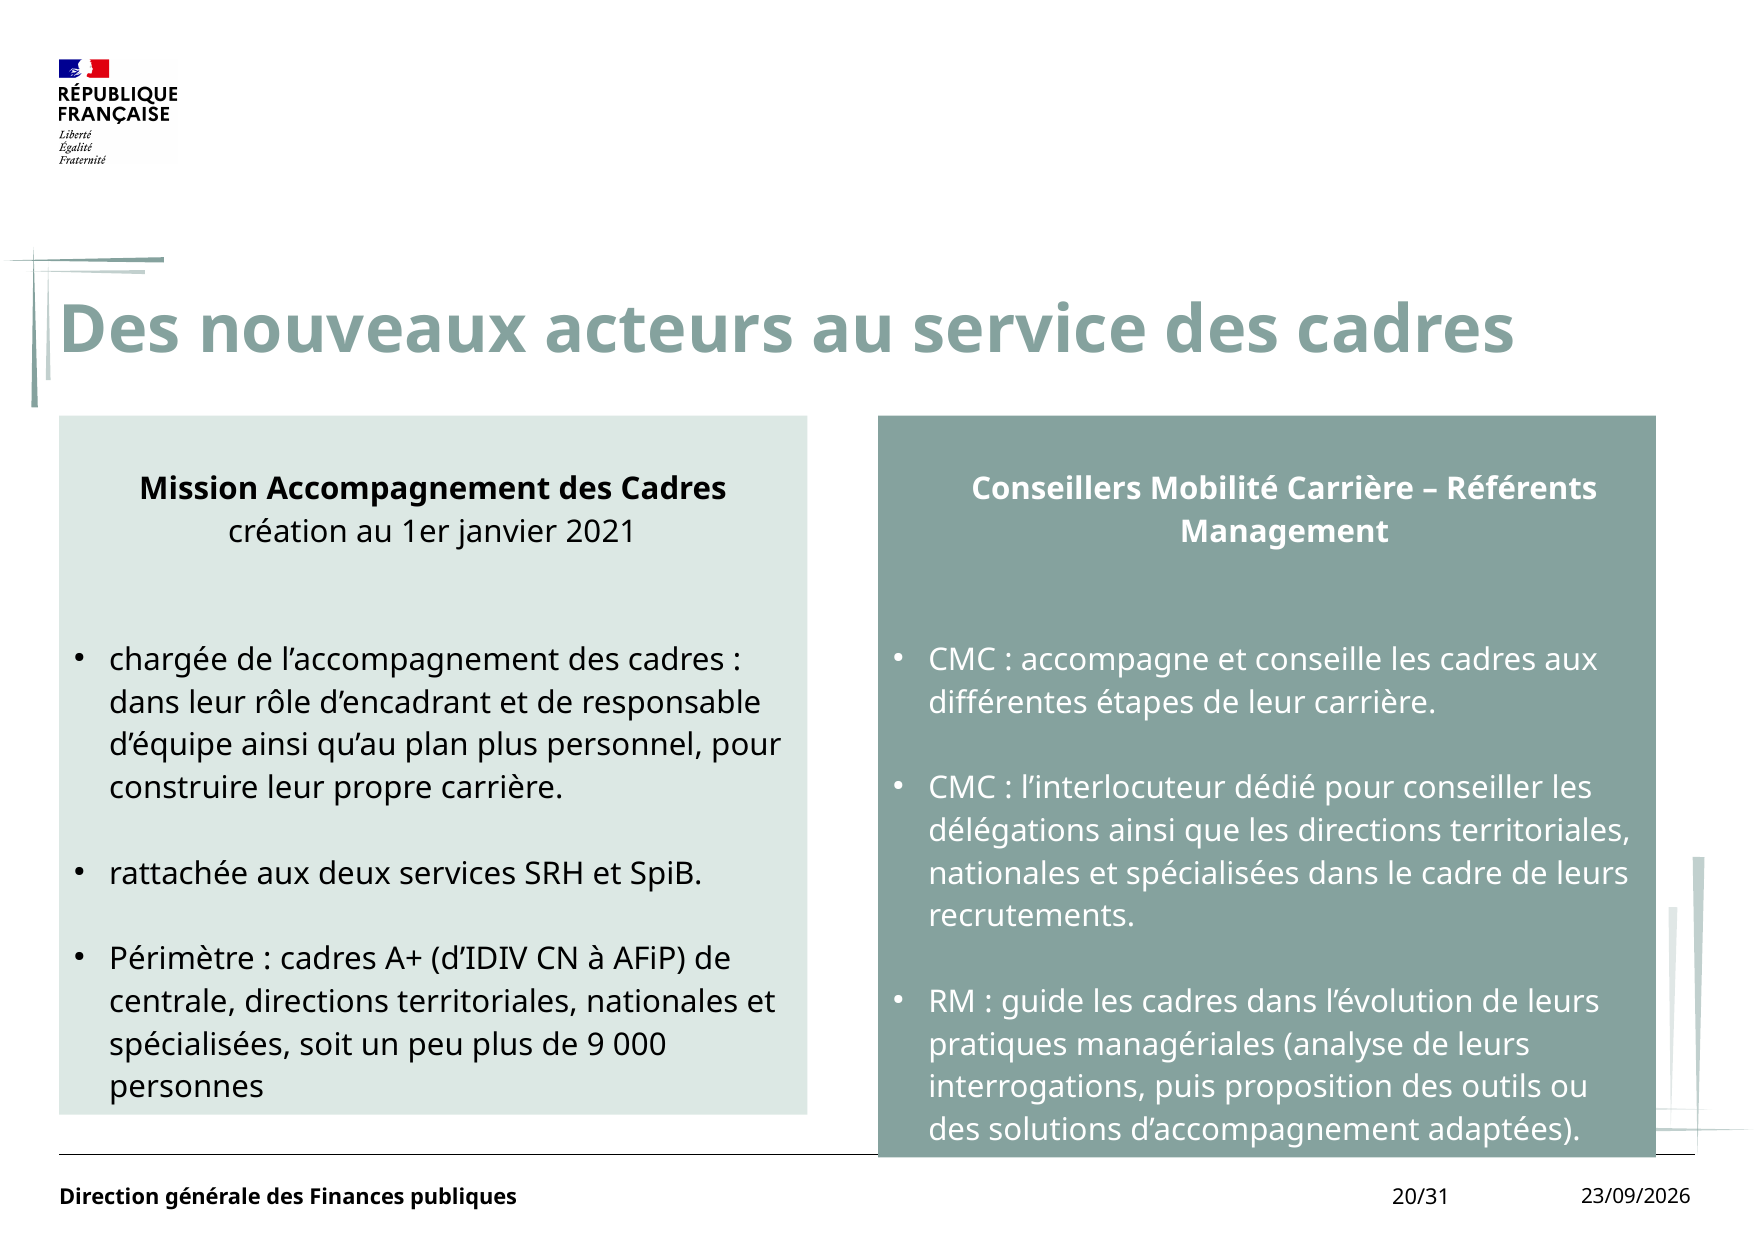

#
Des nouveaux acteurs au service des cadres
Mission Accompagnement des Cadres
création au 1er janvier 2021
chargée de l’accompagnement des cadres : dans leur rôle d’encadrant et de responsable d’équipe ainsi qu’au plan plus personnel, pour construire leur propre carrière.
rattachée aux deux services SRH et SpiB.
Périmètre : cadres A+ (d’IDIV CN à AFiP) de centrale, directions territoriales, nationales et spécialisées, soit un peu plus de 9 000 personnes
Conseillers Mobilité Carrière – Référents Management
CMC : accompagne et conseille les cadres aux différentes étapes de leur carrière.
CMC : l’interlocuteur dédié pour conseiller les délégations ainsi que les directions territoriales, nationales et spécialisées dans le cadre de leurs recrutements.
RM : guide les cadres dans l’évolution de leurs pratiques managériales (analyse de leurs interrogations, puis proposition des outils ou des solutions d’accompagnement adaptées).